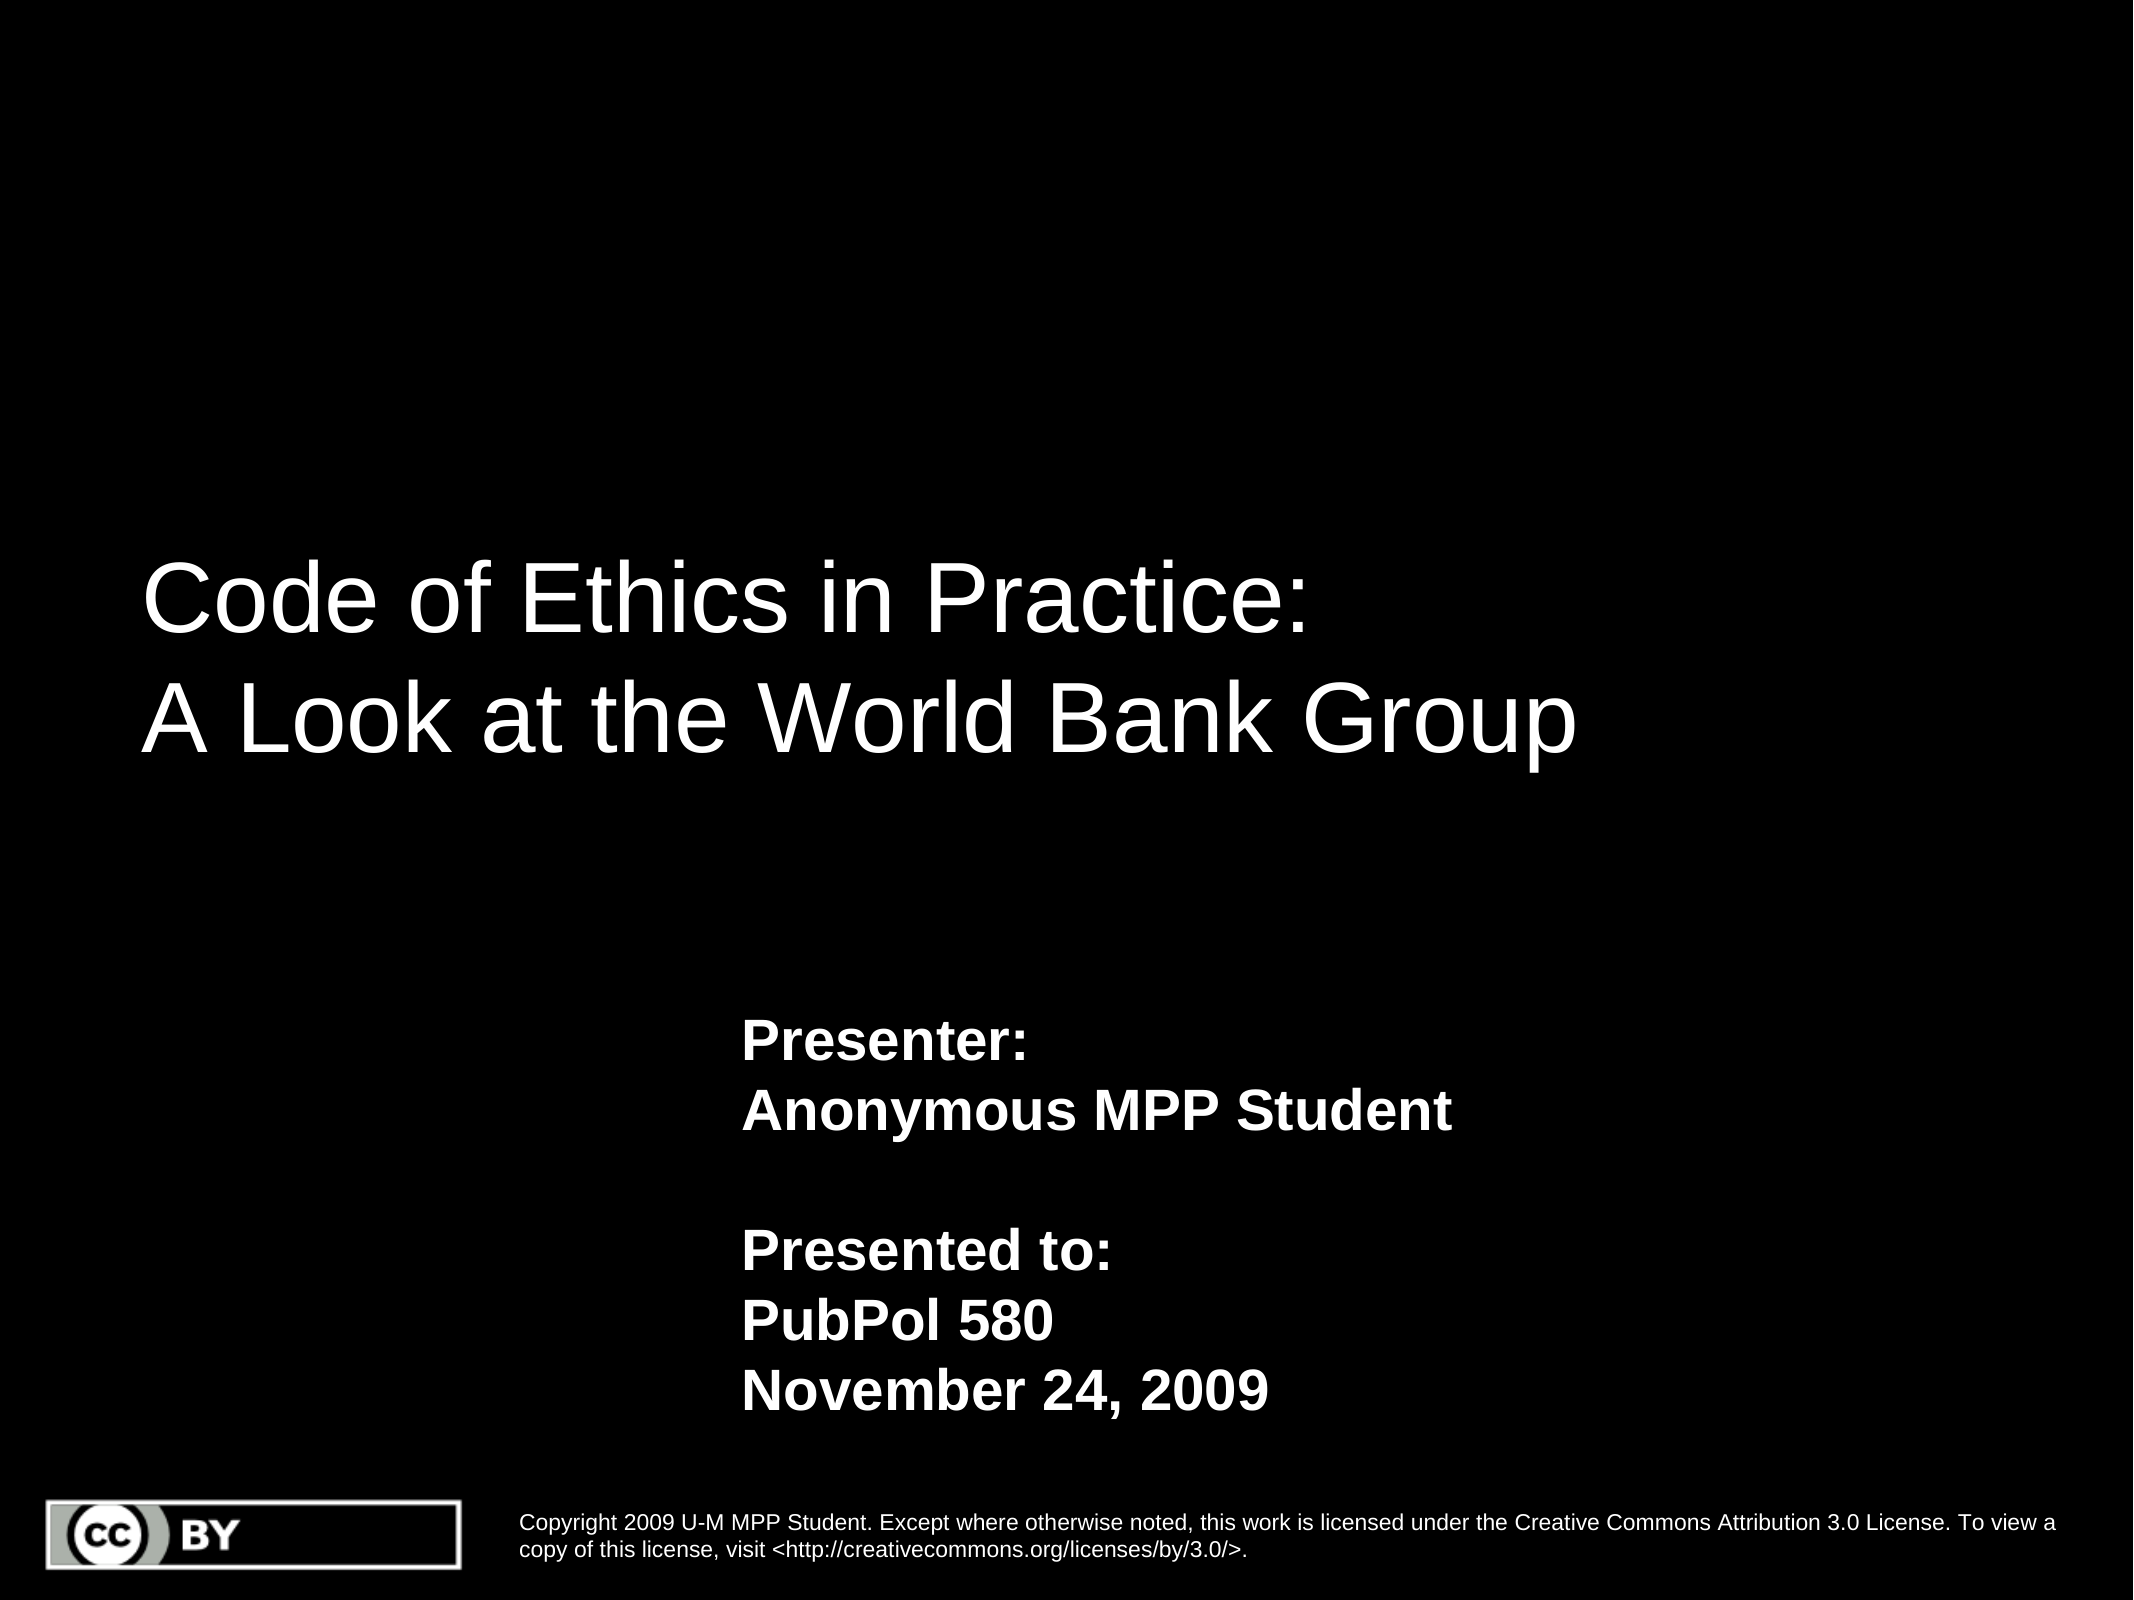

Code of Ethics in Practice:
A Look at the World Bank Group
Presenter:
Anonymous MPP Student
Presented to:
PubPol 580
November 24, 2009
Copyright 2009 U-M MPP Student. Except where otherwise noted, this work is licensed under the Creative Commons Attribution 3.0 License. To view a copy of this license, visit <http://creativecommons.org/licenses/by/3.0/>.